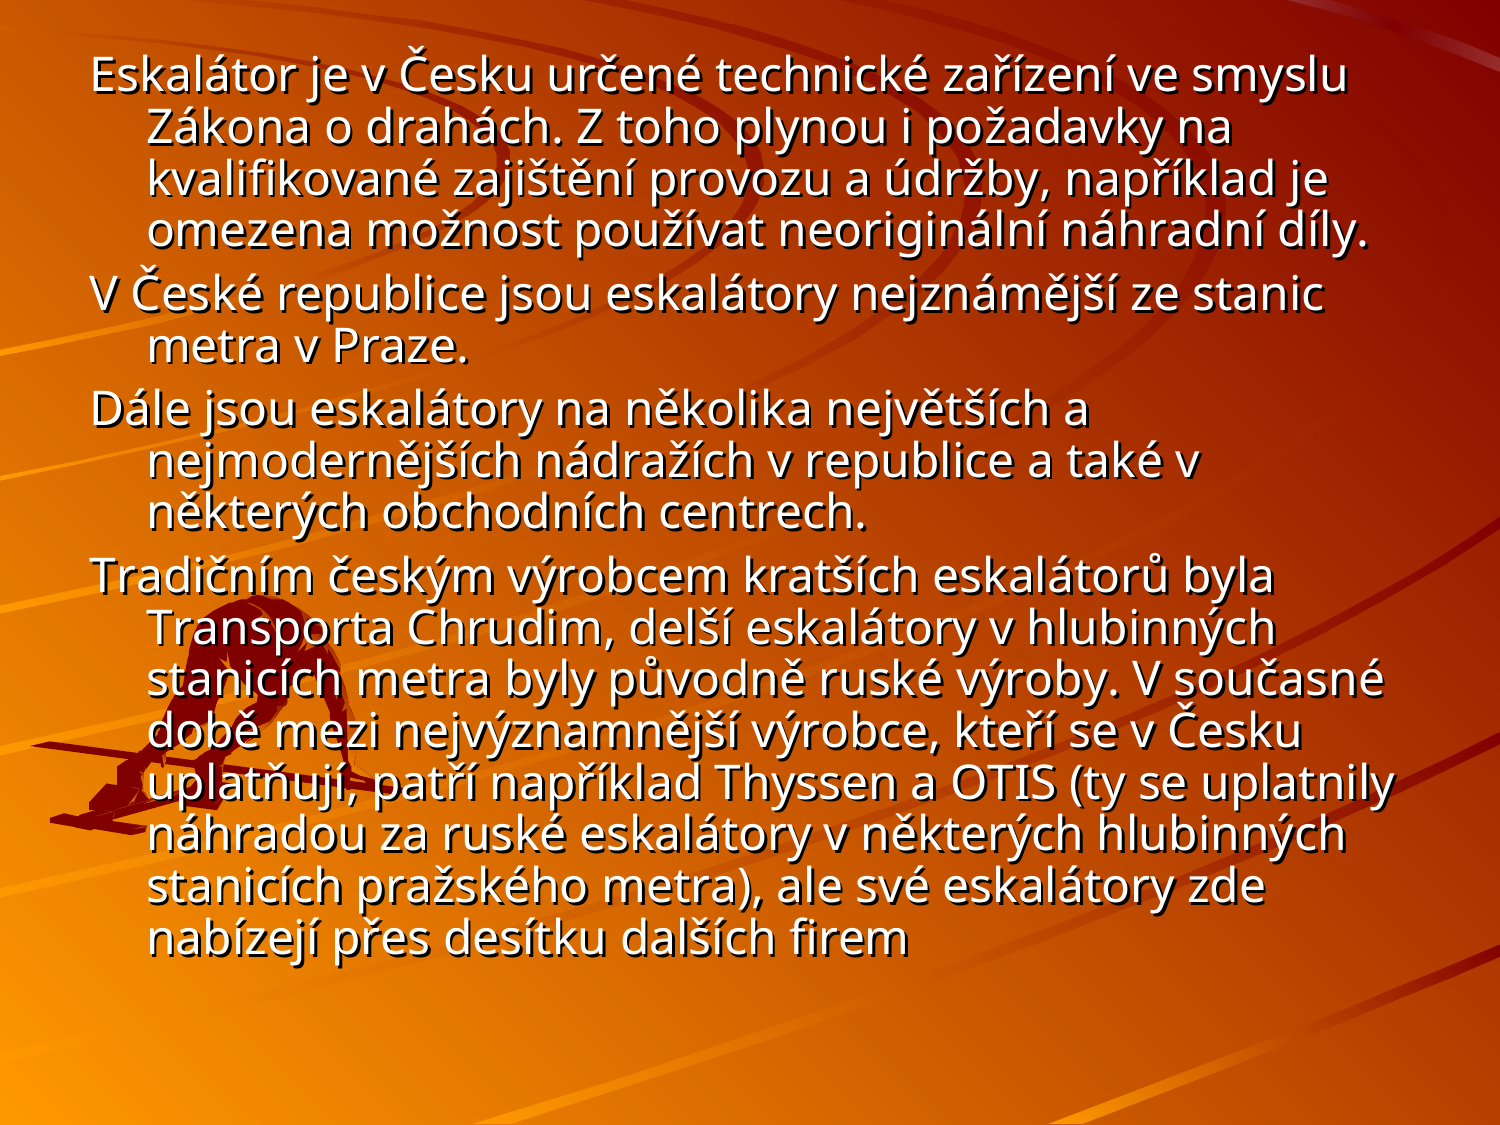

# Eskalátor je v Česku určené technické zařízení ve smyslu Zákona o drahách. Z toho plynou i požadavky na kvalifikované zajištění provozu a údržby, například je omezena možnost používat neoriginální náhradní díly.
V České republice jsou eskalátory nejznámější ze stanic metra v Praze.
Dále jsou eskalátory na několika největších a nejmodernějších nádražích v republice a také v některých obchodních centrech.
Tradičním českým výrobcem kratších eskalátorů byla Transporta Chrudim, delší eskalátory v hlubinných stanicích metra byly původně ruské výroby. V současné době mezi nejvýznamnější výrobce, kteří se v Česku uplatňují, patří například Thyssen a OTIS (ty se uplatnily náhradou za ruské eskalátory v některých hlubinných stanicích pražského metra), ale své eskalátory zde nabízejí přes desítku dalších firem